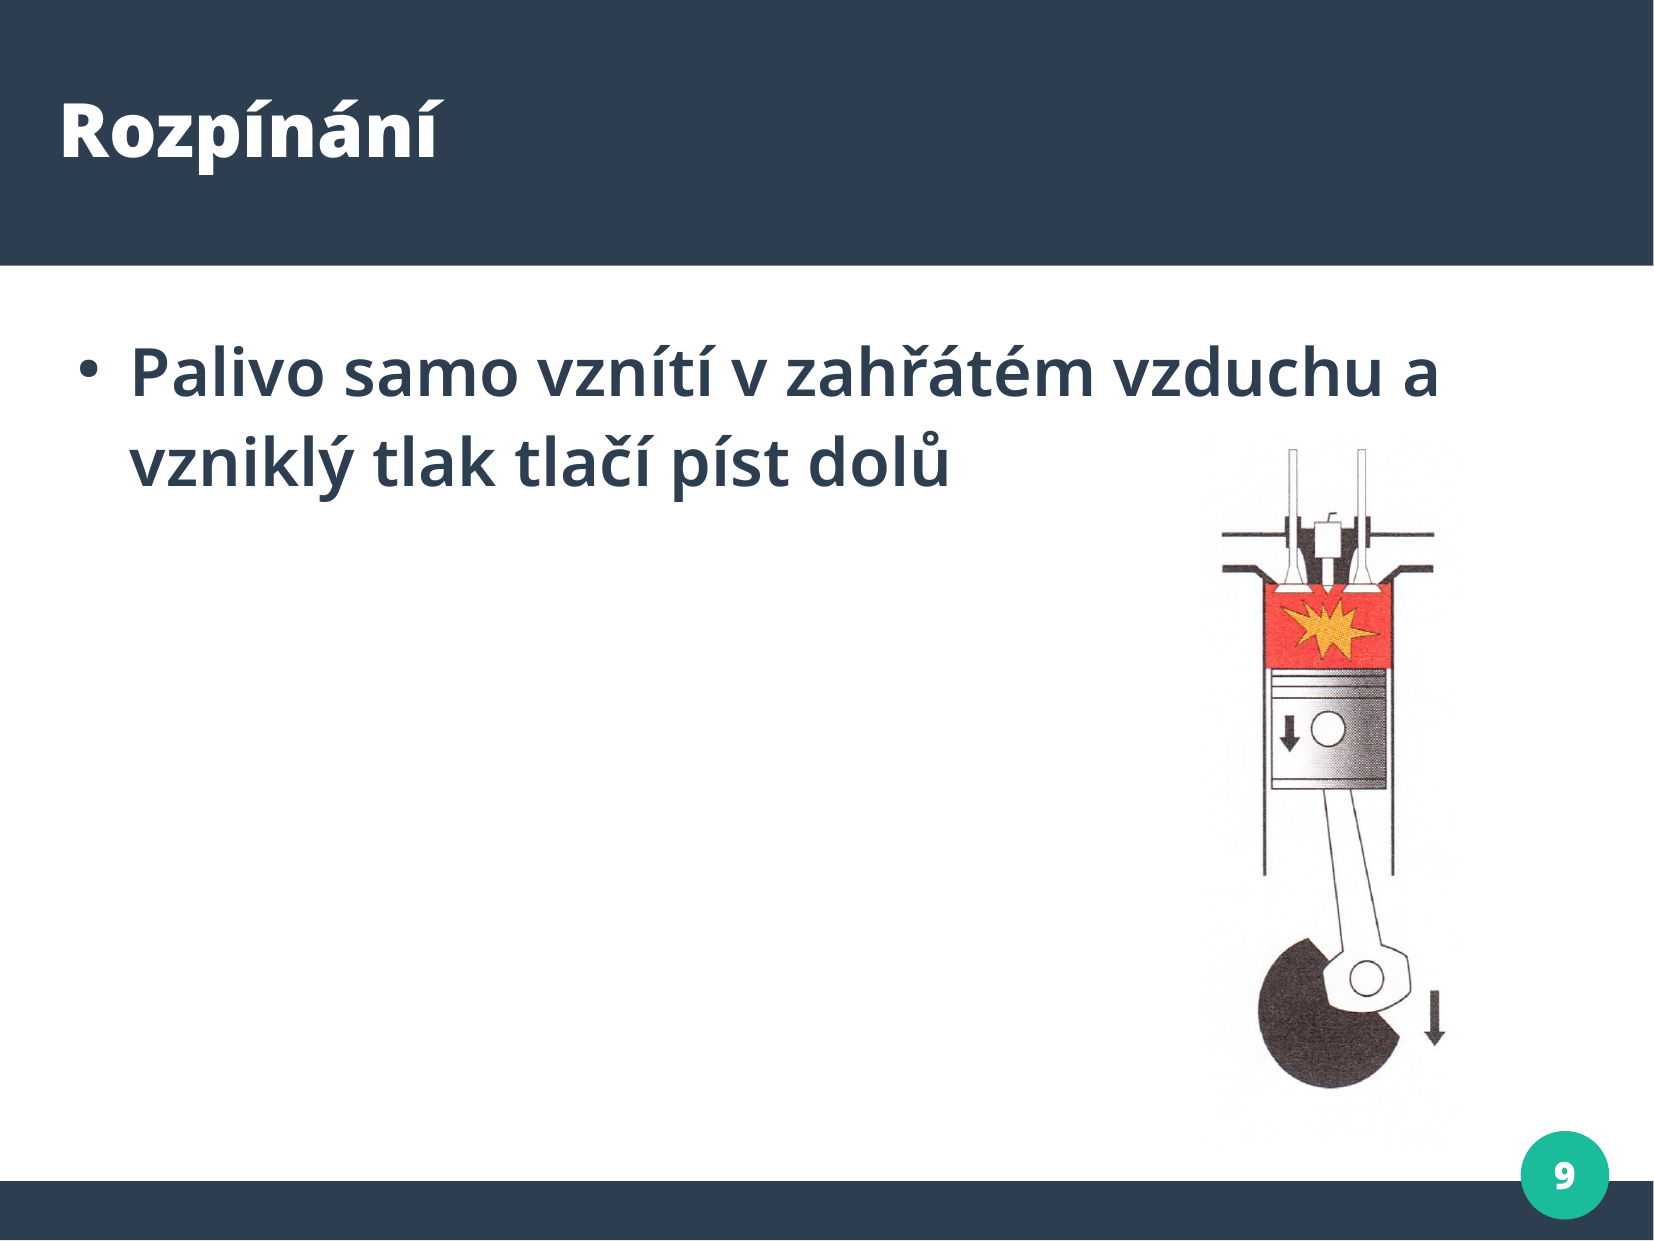

# Rozpínání
Palivo samo vznítí v zahřátém vzduchu a vzniklý tlak tlačí píst dolů
9